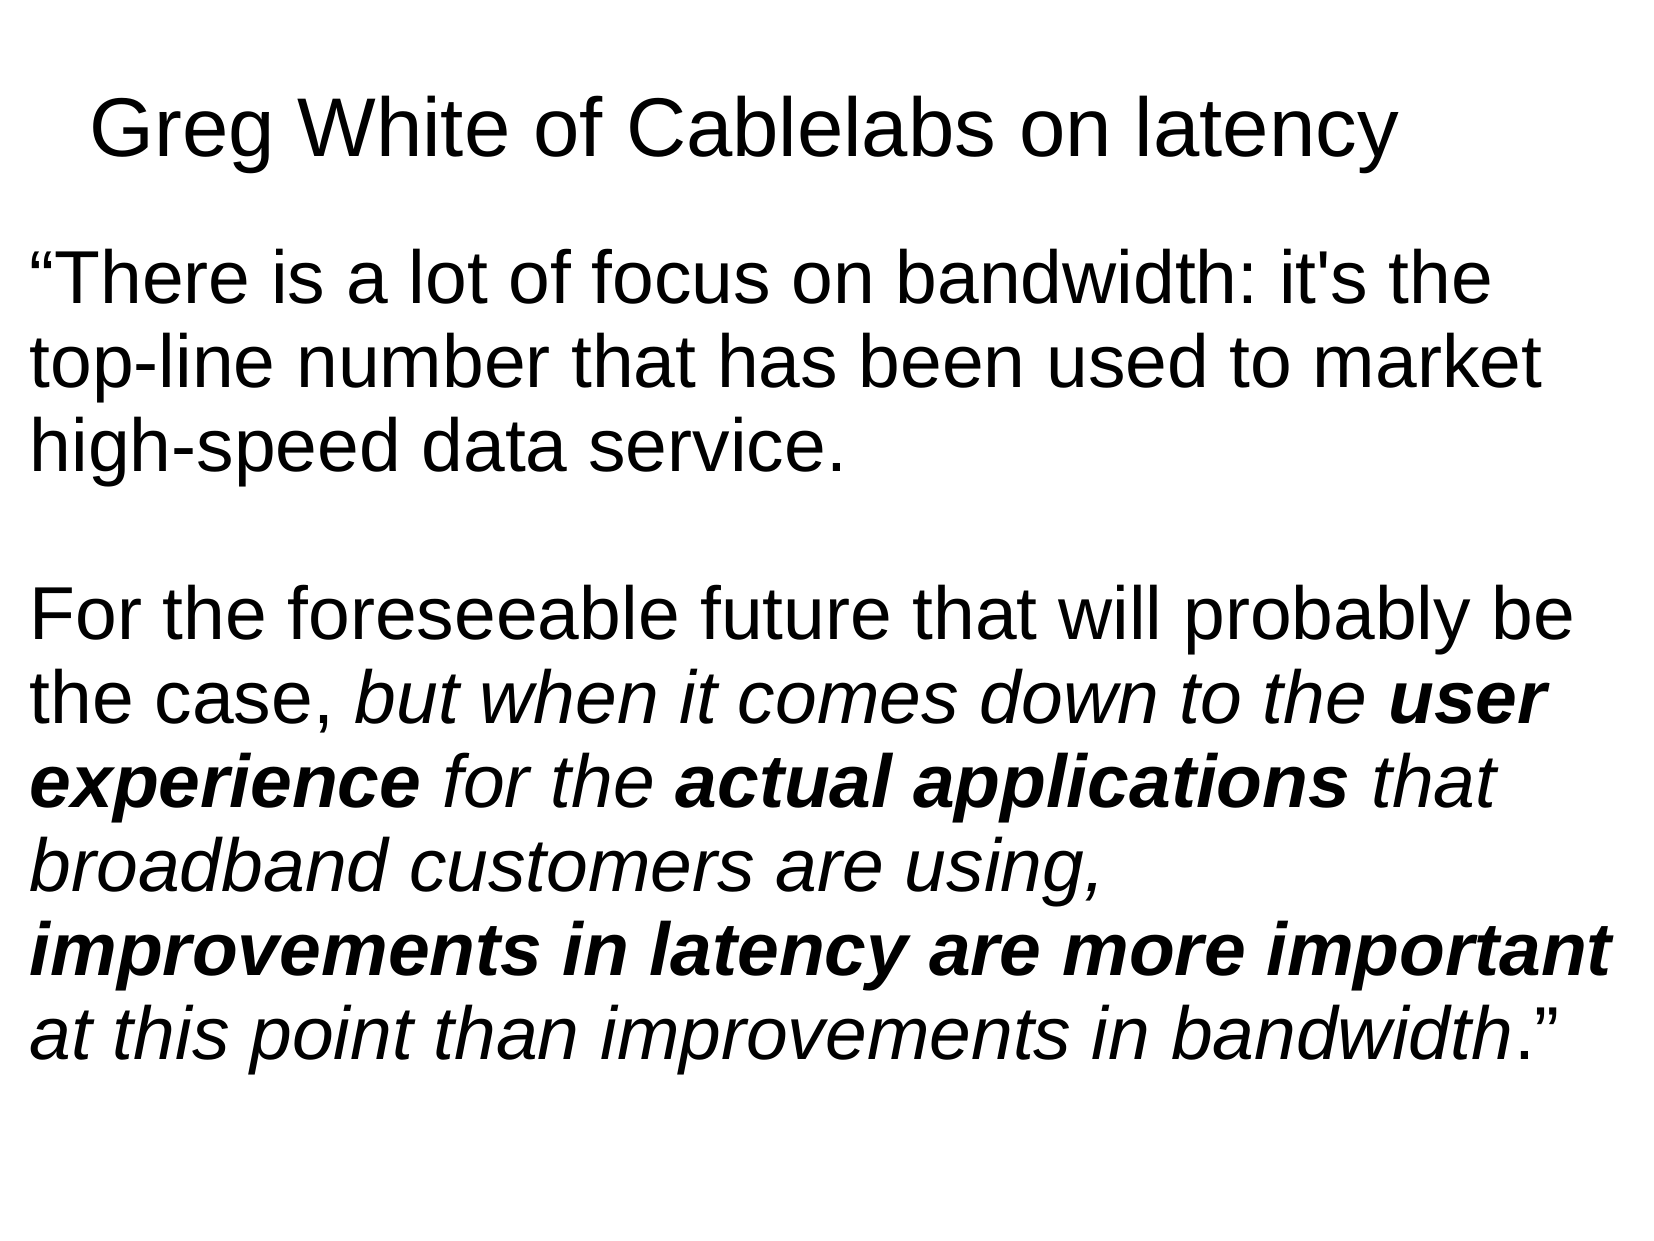

Greg White of Cablelabs on latency
“There is a lot of focus on bandwidth: it's the top-line number that has been used to market high-speed data service.
For the foreseeable future that will probably be the case, but when it comes down to the user experience for the actual applications that broadband customers are using, improvements in latency are more important at this point than improvements in bandwidth.”